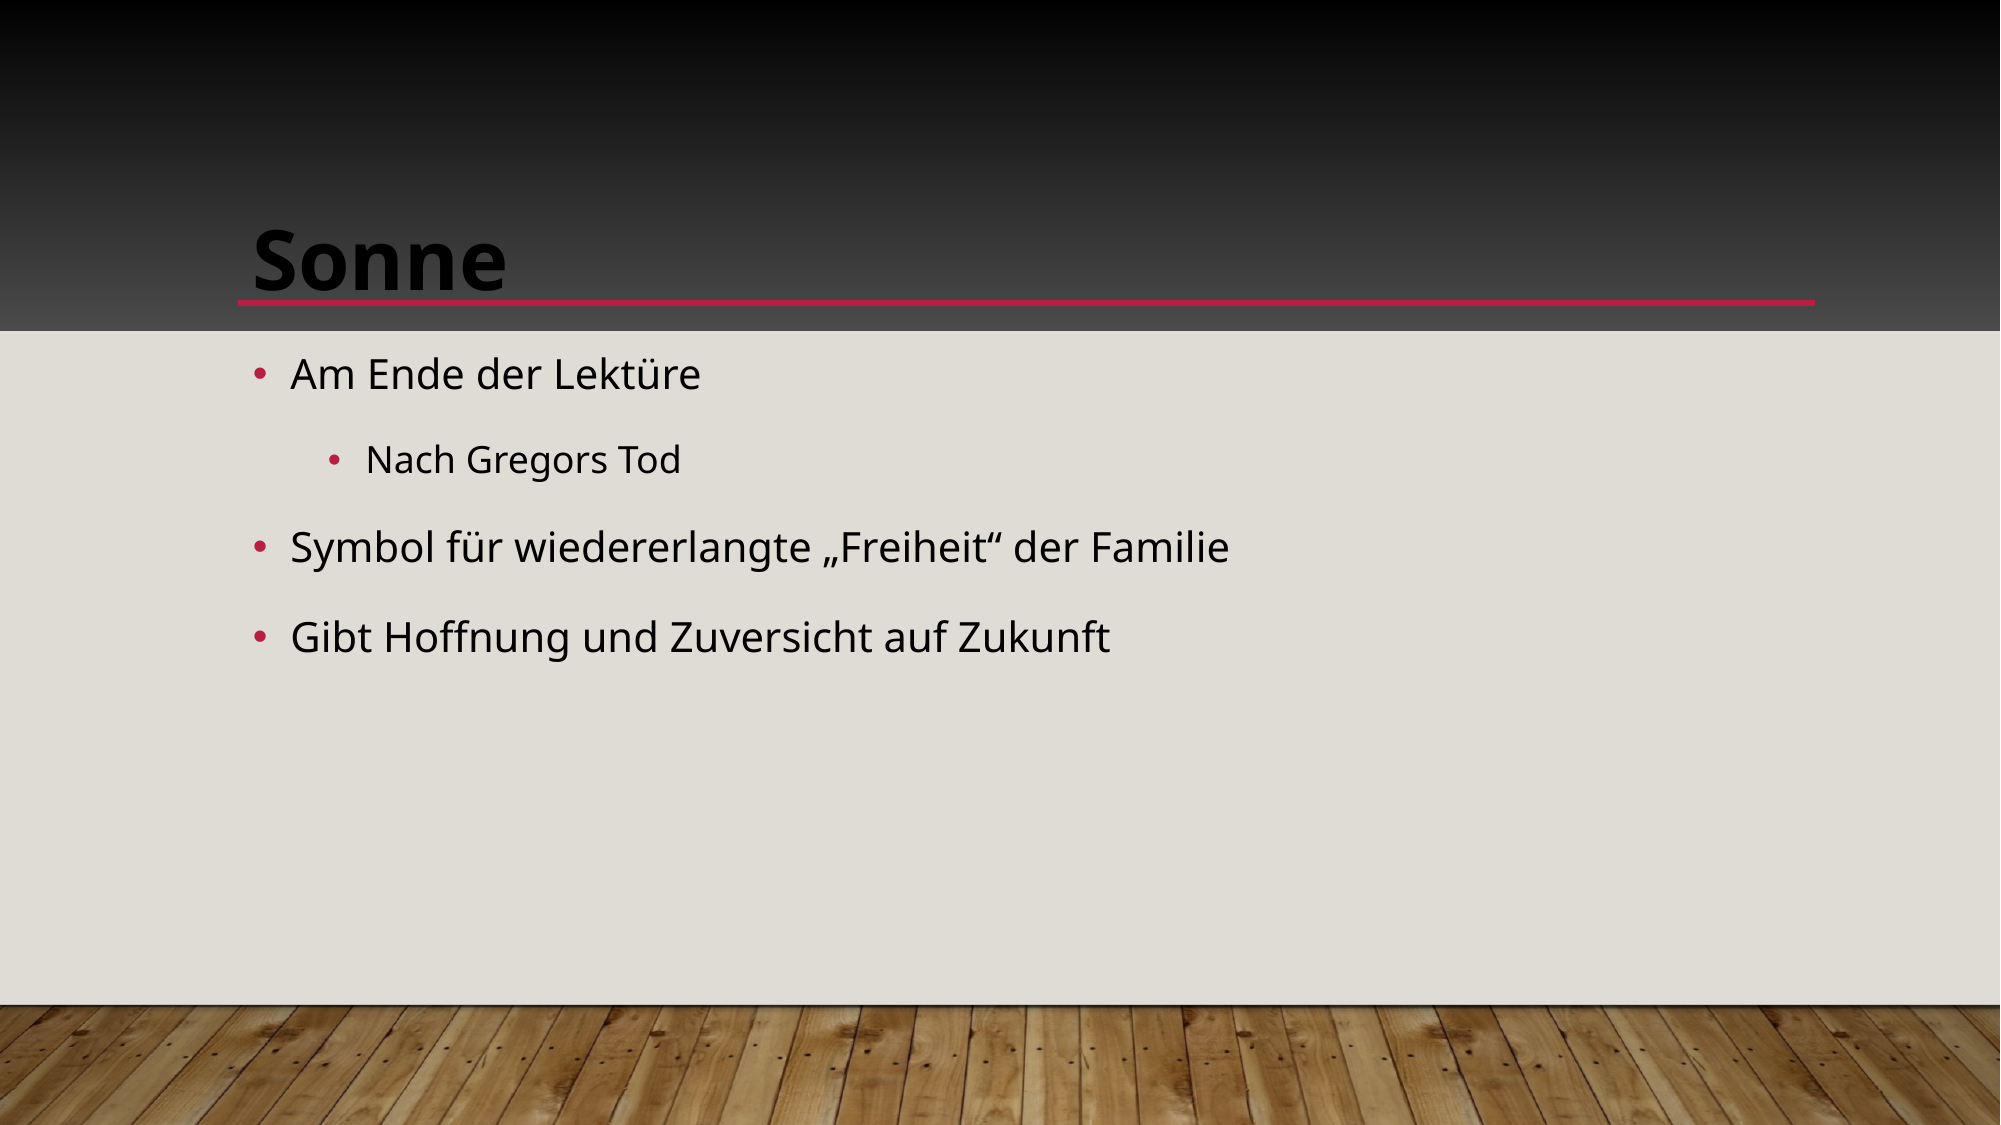

# Sonne
Am Ende der Lektüre
Nach Gregors Tod
Symbol für wiedererlangte „Freiheit“ der Familie
Gibt Hoffnung und Zuversicht auf Zukunft